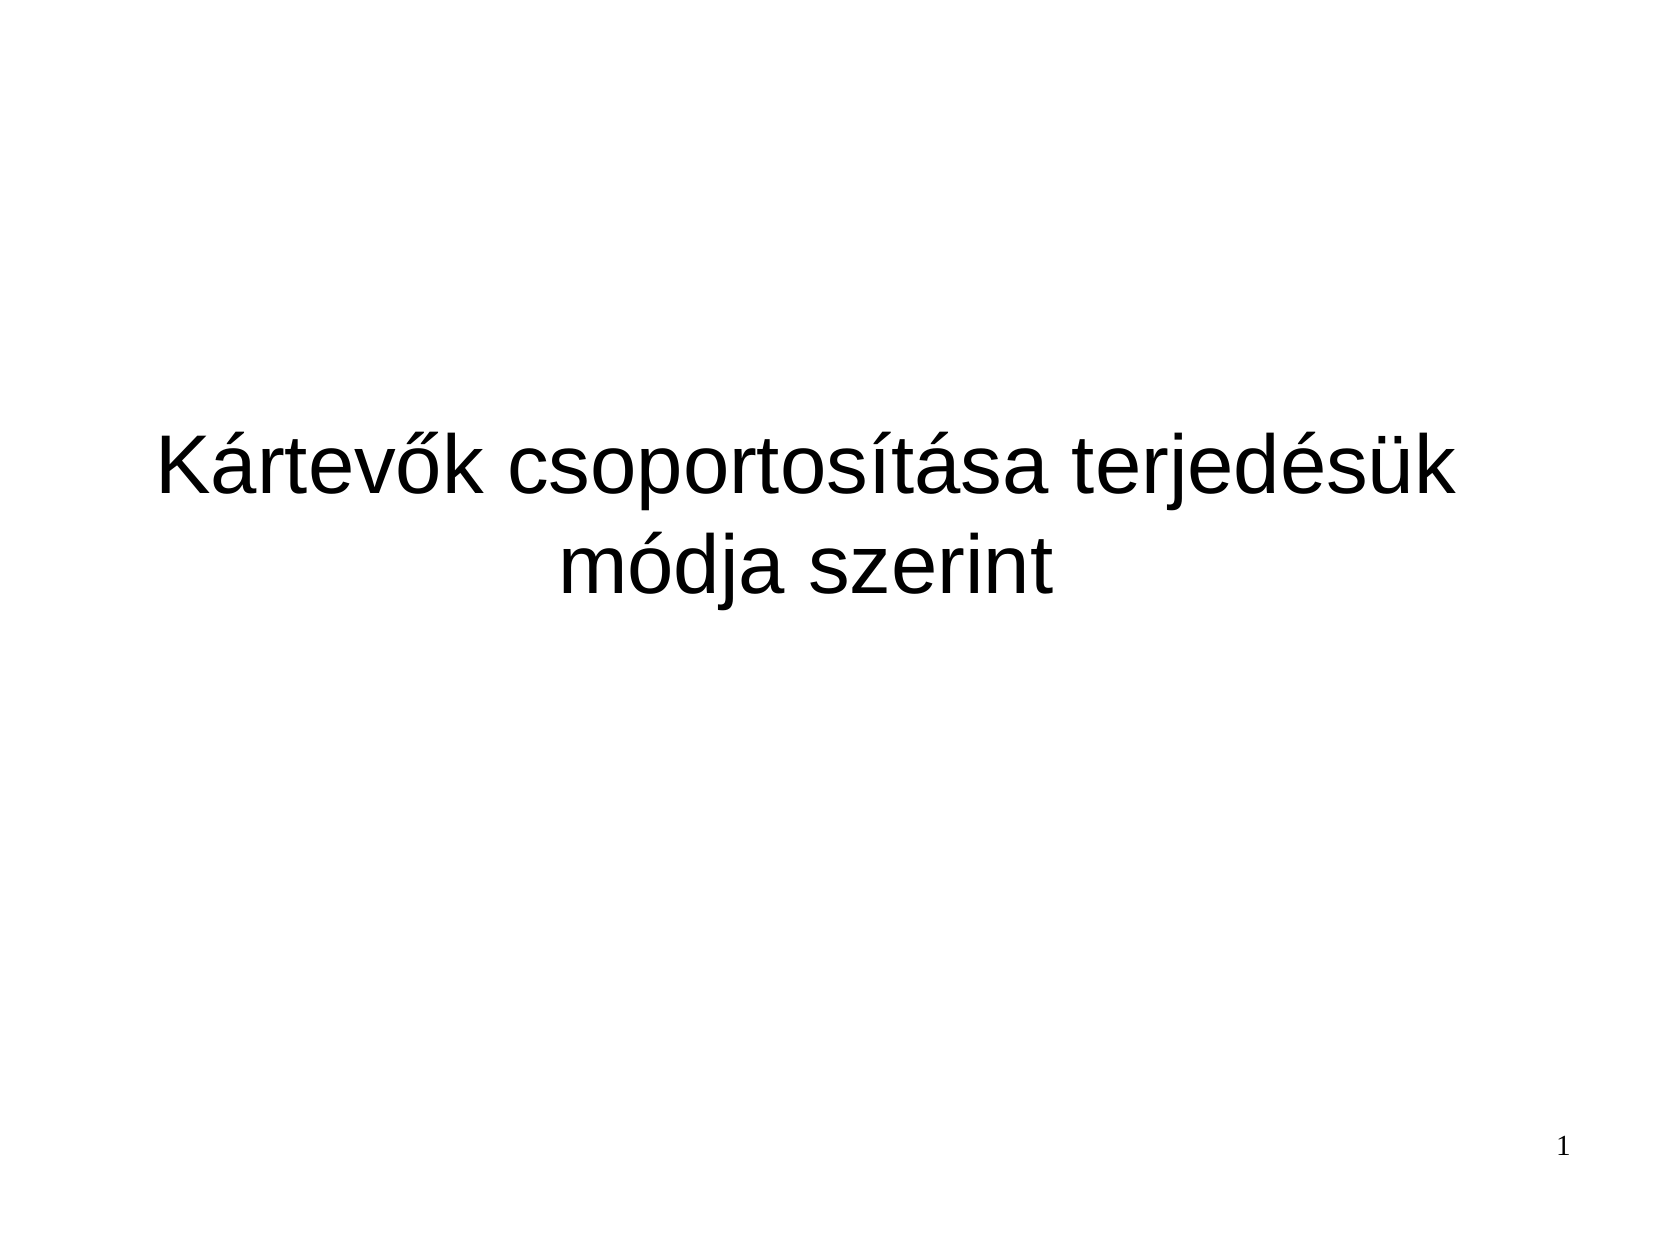

# Kártevők csoportosítása terjedésük módja szerint
1